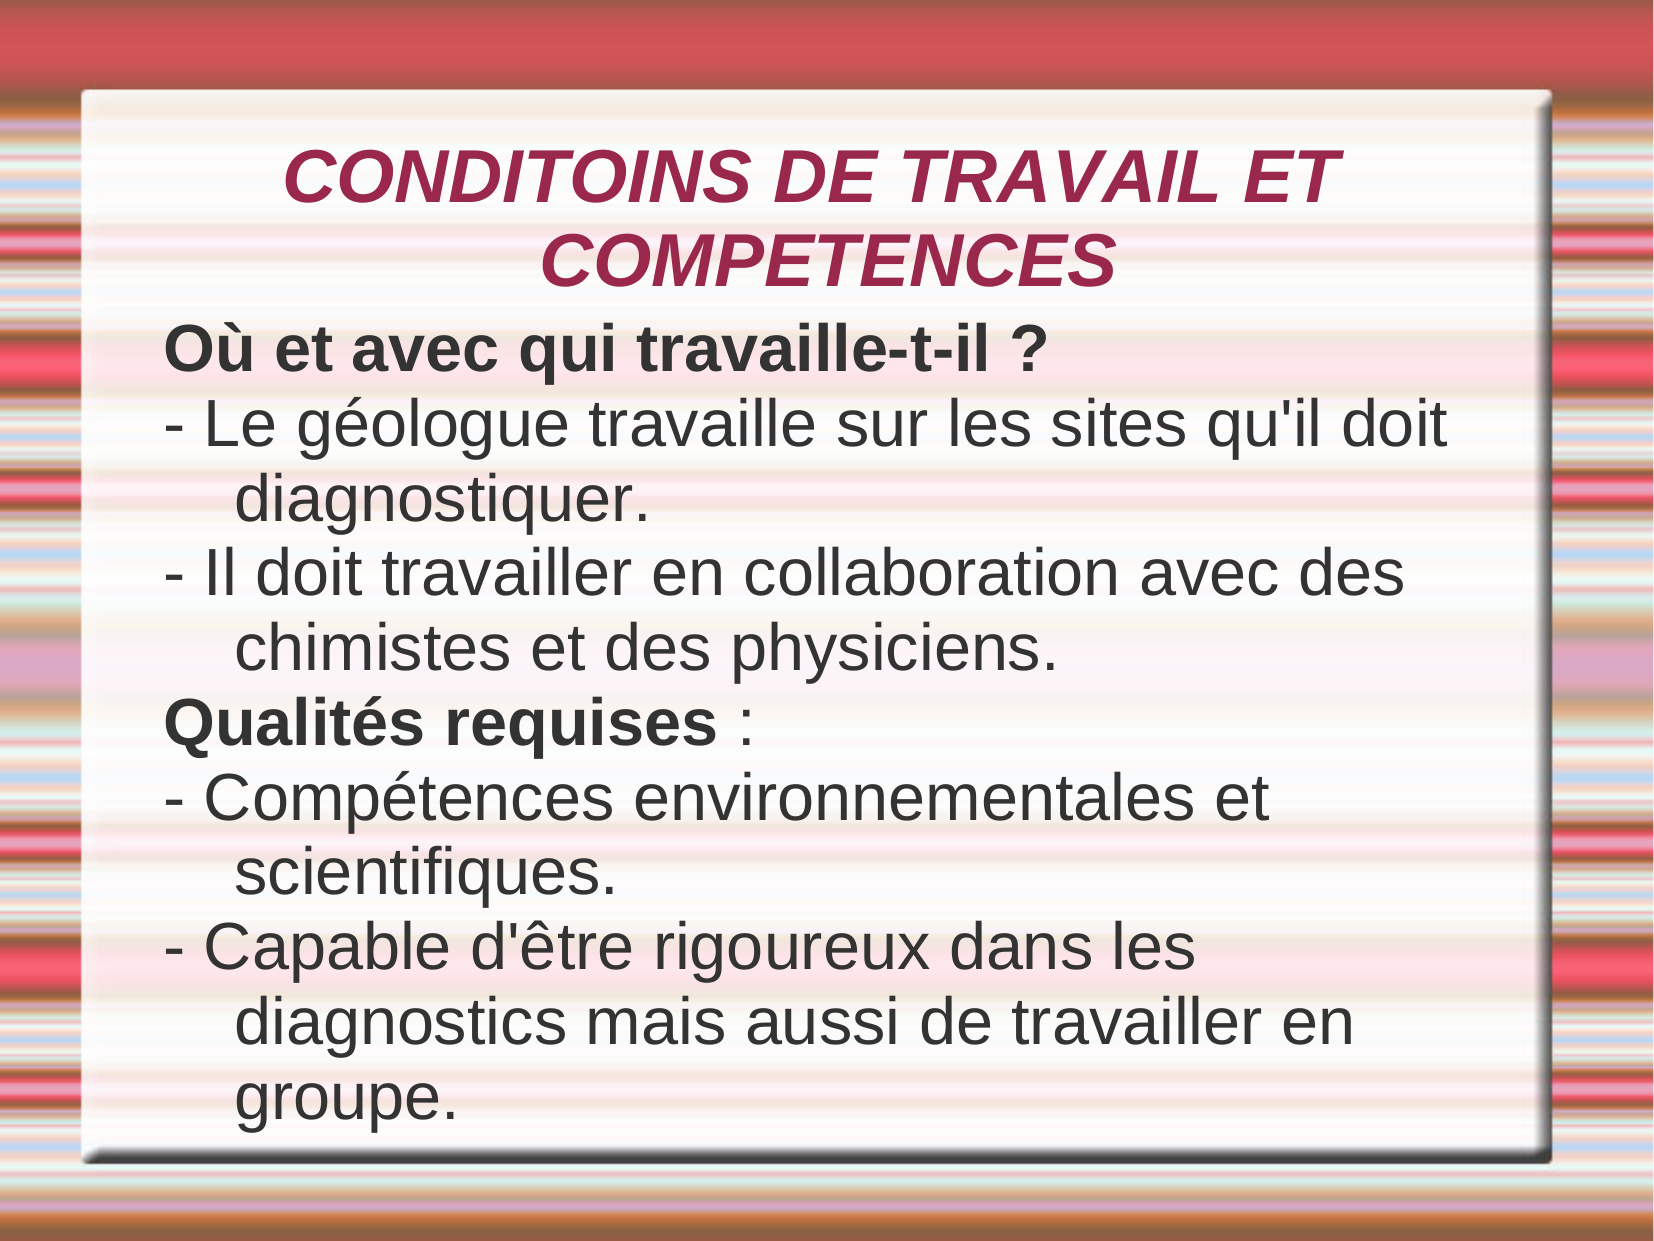

# CONDITOINS DE TRAVAIL ET COMPETENCES
Où et avec qui travaille-t-il ?
- Le géologue travaille sur les sites qu'il doit diagnostiquer.
- Il doit travailler en collaboration avec des chimistes et des physiciens.
Qualités requises :
- Compétences environnementales et scientifiques.
- Capable d'être rigoureux dans les diagnostics mais aussi de travailler en groupe.